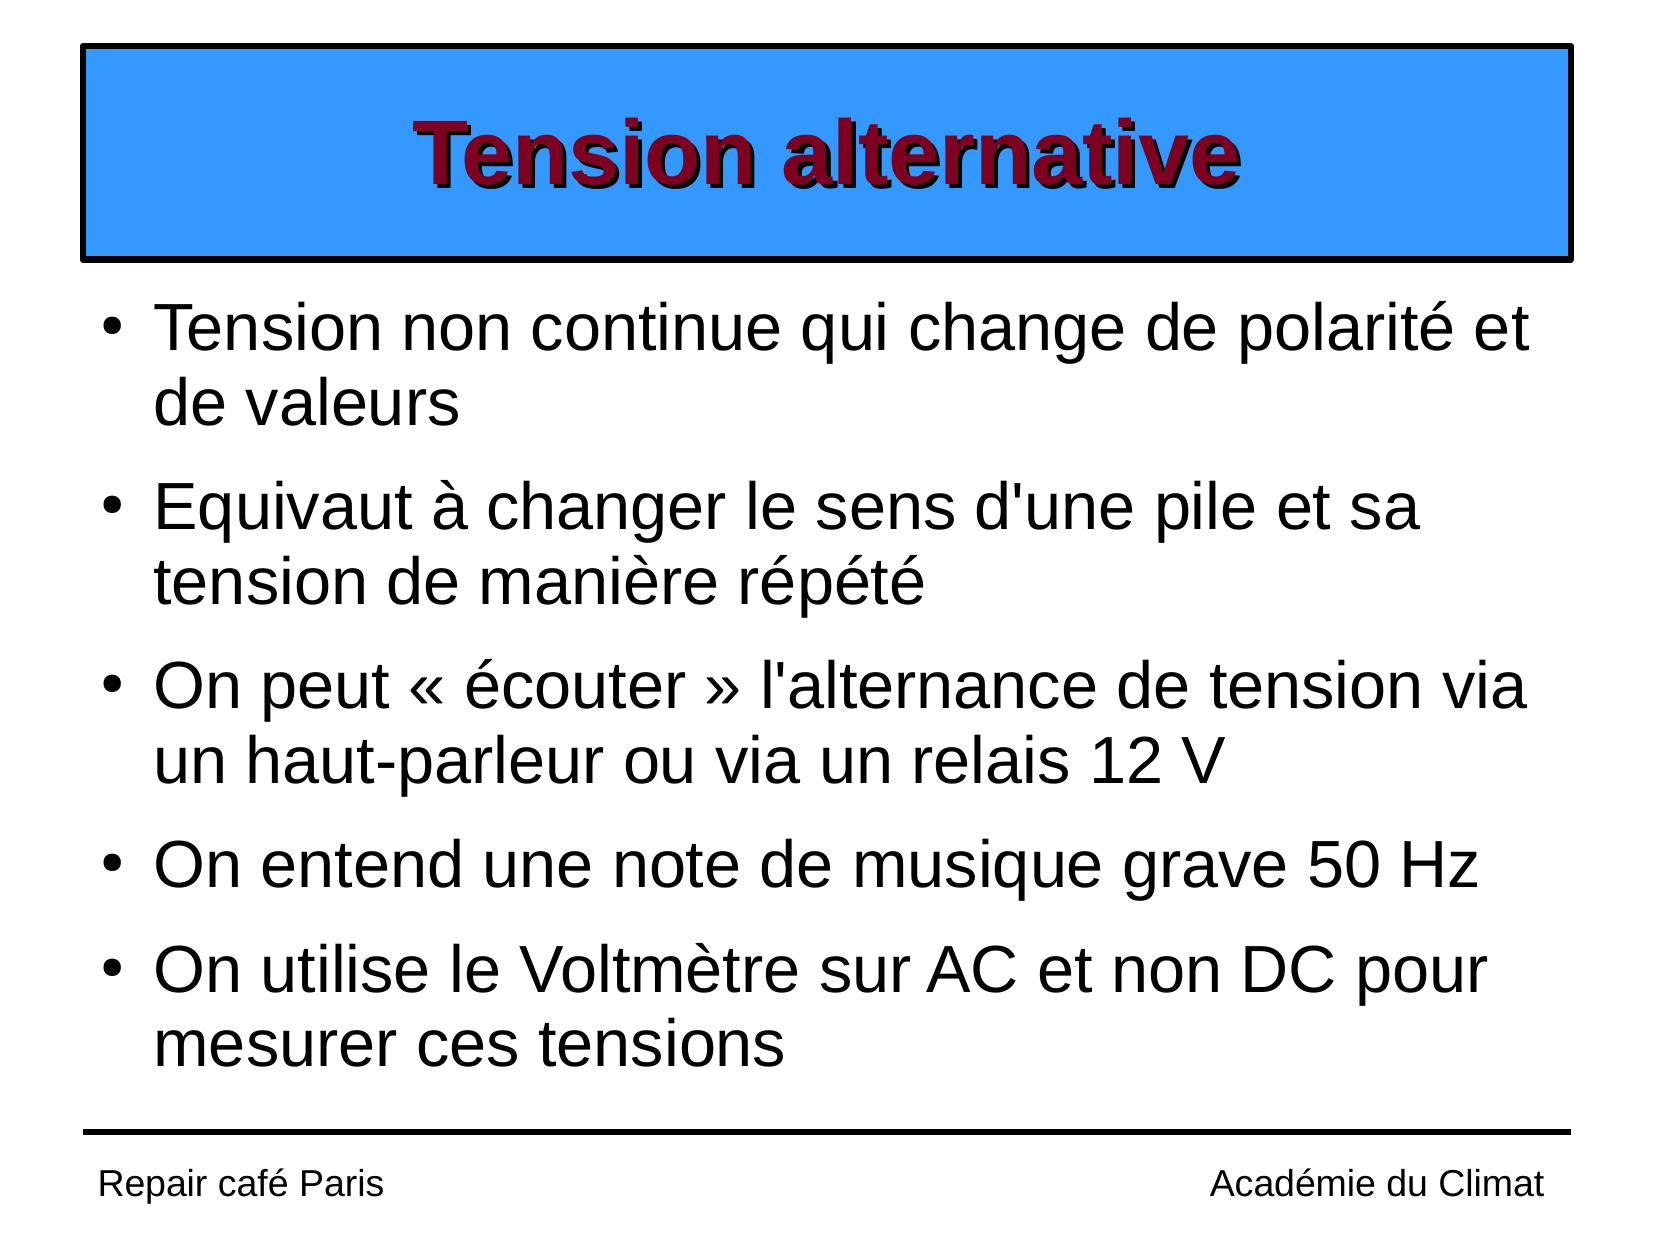

# Tension alternative
Tension non continue qui change de polarité et de valeurs
Equivaut à changer le sens d'une pile et sa tension de manière répété
On peut « écouter » l'alternance de tension via un haut-parleur ou via un relais 12 V
On entend une note de musique grave 50 Hz
On utilise le Voltmètre sur AC et non DC pour mesurer ces tensions
Repair café Paris	Académie du Climat